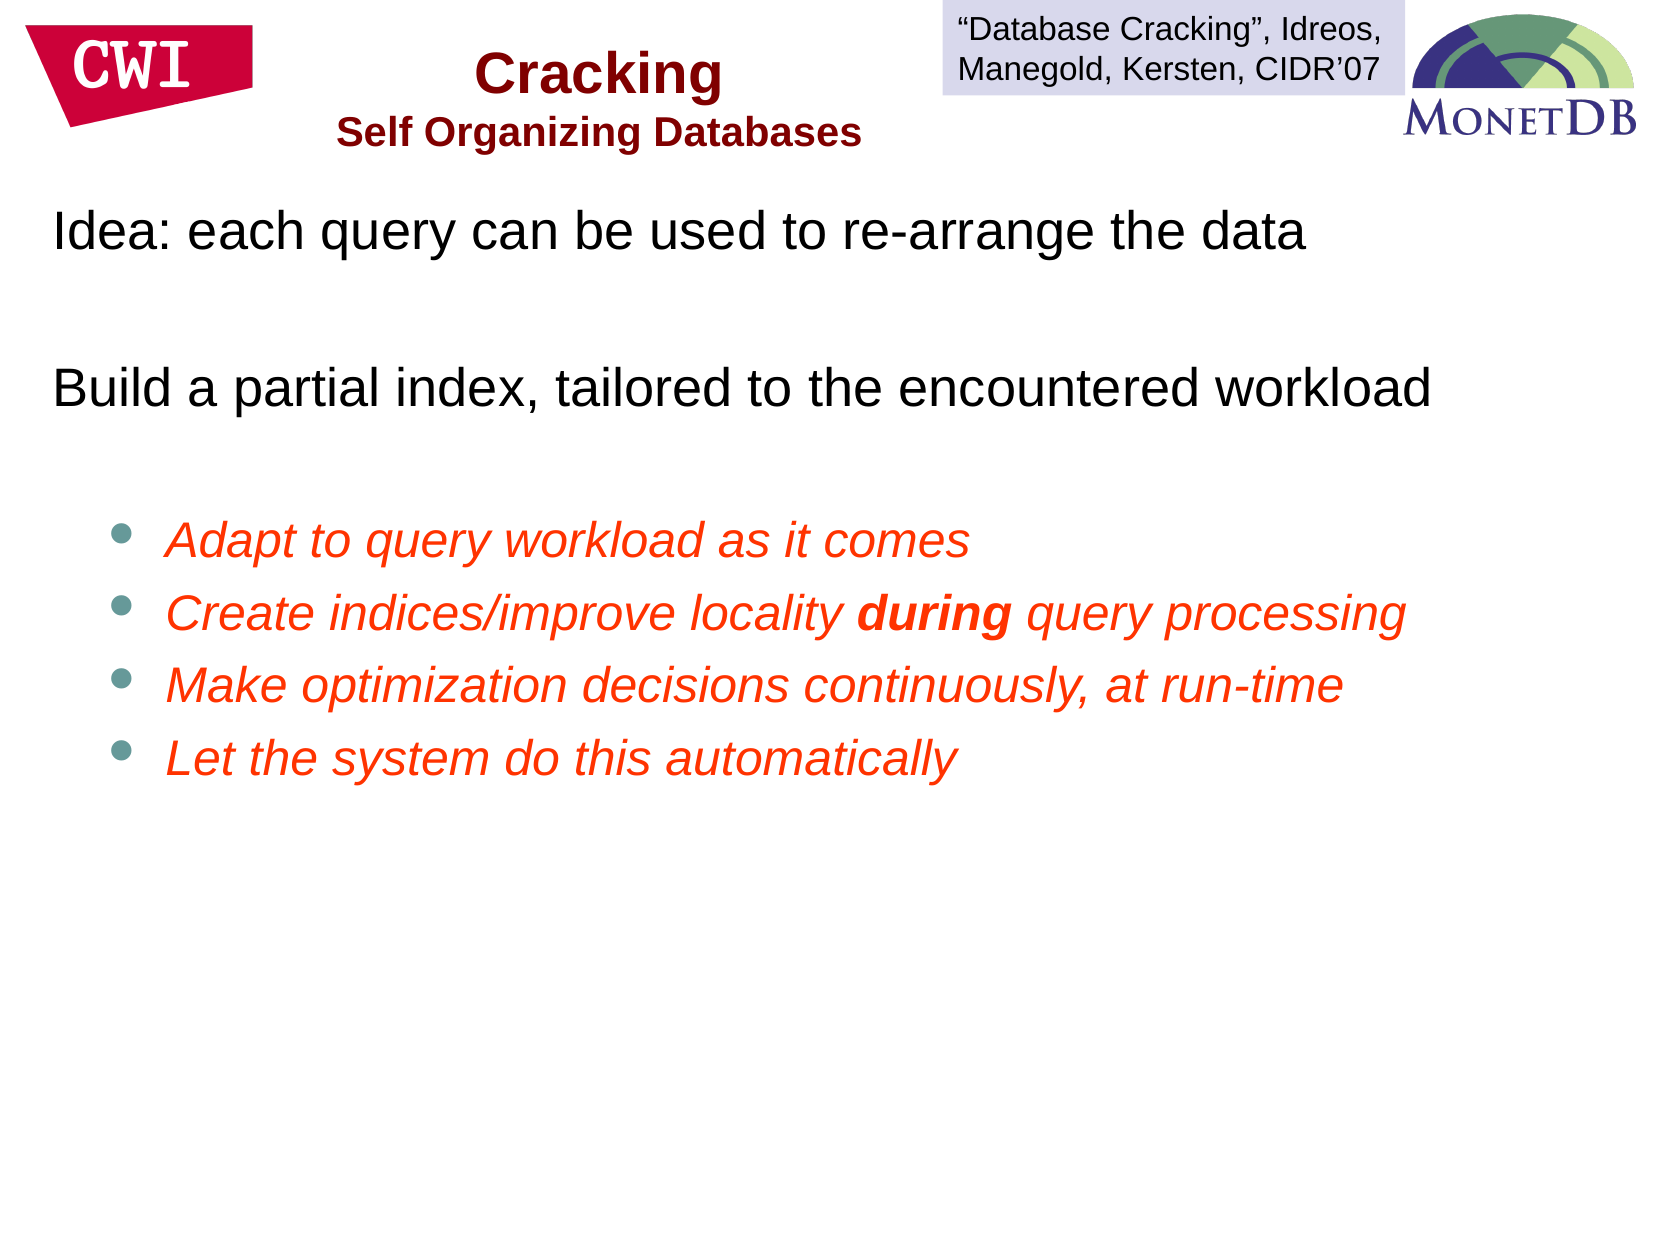

# Cracking Self Organizing Databases
“Database Cracking”, Idreos, Manegold, Kersten, CIDR’07
Idea: each query can be used to re-arrange the data
Build a partial index, tailored to the encountered workload
Adapt to query workload as it comes
Create indices/improve locality during query processing
Make optimization decisions continuously, at run-time
Let the system do this automatically